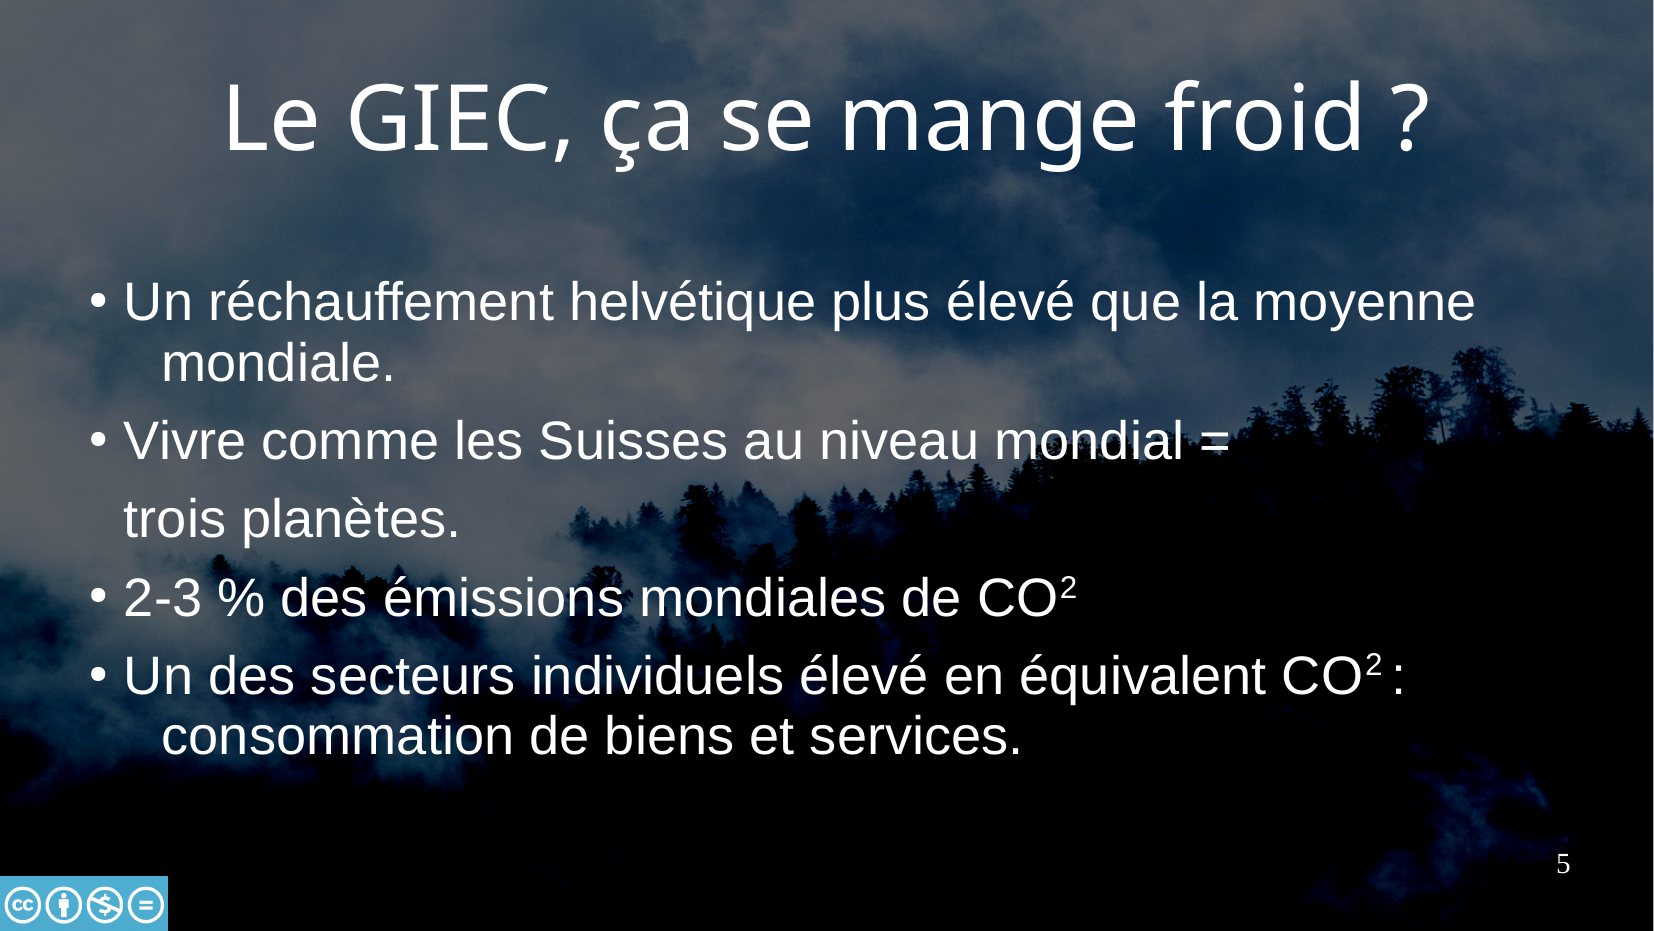

# Le GIEC, ça se mange froid ?
Un réchauffement helvétique plus élevé que la moyenne mondiale.
Vivre comme les Suisses au niveau mondial =
trois planètes.
2-3 % des émissions mondiales de CO2
Un des secteurs individuels élevé en équivalent CO2 : consommation de biens et services.
5